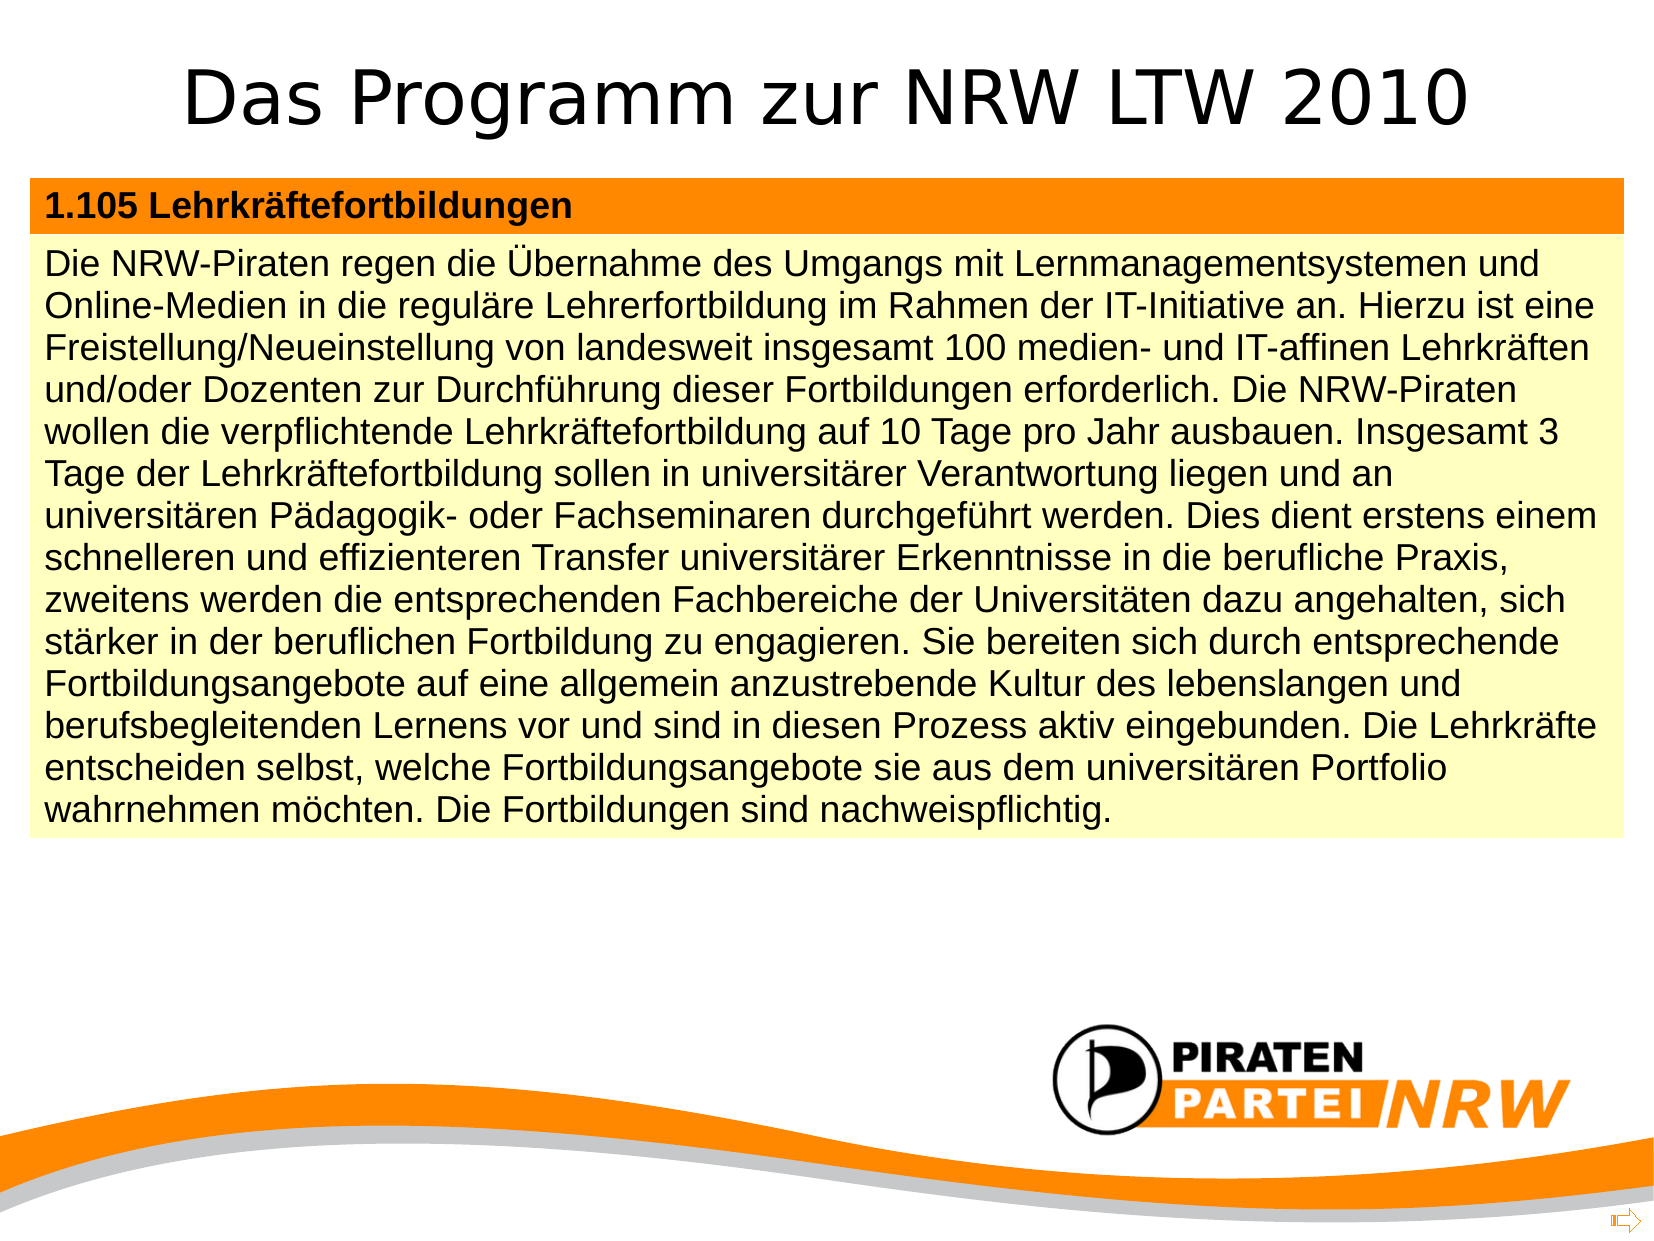

# Das Programm zur NRW LTW 2010
| 1.105 Lehrkräftefortbildungen |
| --- |
| Die NRW-Piraten regen die Übernahme des Umgangs mit Lernmanagementsystemen und Online-Medien in die reguläre Lehrerfortbildung im Rahmen der IT-Initiative an. Hierzu ist eine Freistellung/Neueinstellung von landesweit insgesamt 100 medien- und IT-affinen Lehrkräften und/oder Dozenten zur Durchführung dieser Fortbildungen erforderlich. Die NRW-Piraten wollen die verpflichtende Lehrkräftefortbildung auf 10 Tage pro Jahr ausbauen. Insgesamt 3 Tage der Lehrkräftefortbildung sollen in universitärer Verantwortung liegen und an universitären Pädagogik- oder Fachseminaren durchgeführt werden. Dies dient erstens einem schnelleren und effizienteren Transfer universitärer Erkenntnisse in die berufliche Praxis, zweitens werden die entsprechenden Fachbereiche der Universitäten dazu angehalten, sich stärker in der beruflichen Fortbildung zu engagieren. Sie bereiten sich durch entsprechende Fortbildungsangebote auf eine allgemein anzustrebende Kultur des lebenslangen und berufsbegleitenden Lernens vor und sind in diesen Prozess aktiv eingebunden. Die Lehrkräfte entscheiden selbst, welche Fortbildungsangebote sie aus dem universitären Portfolio wahrnehmen möchten. Die Fortbildungen sind nachweispflichtig. |